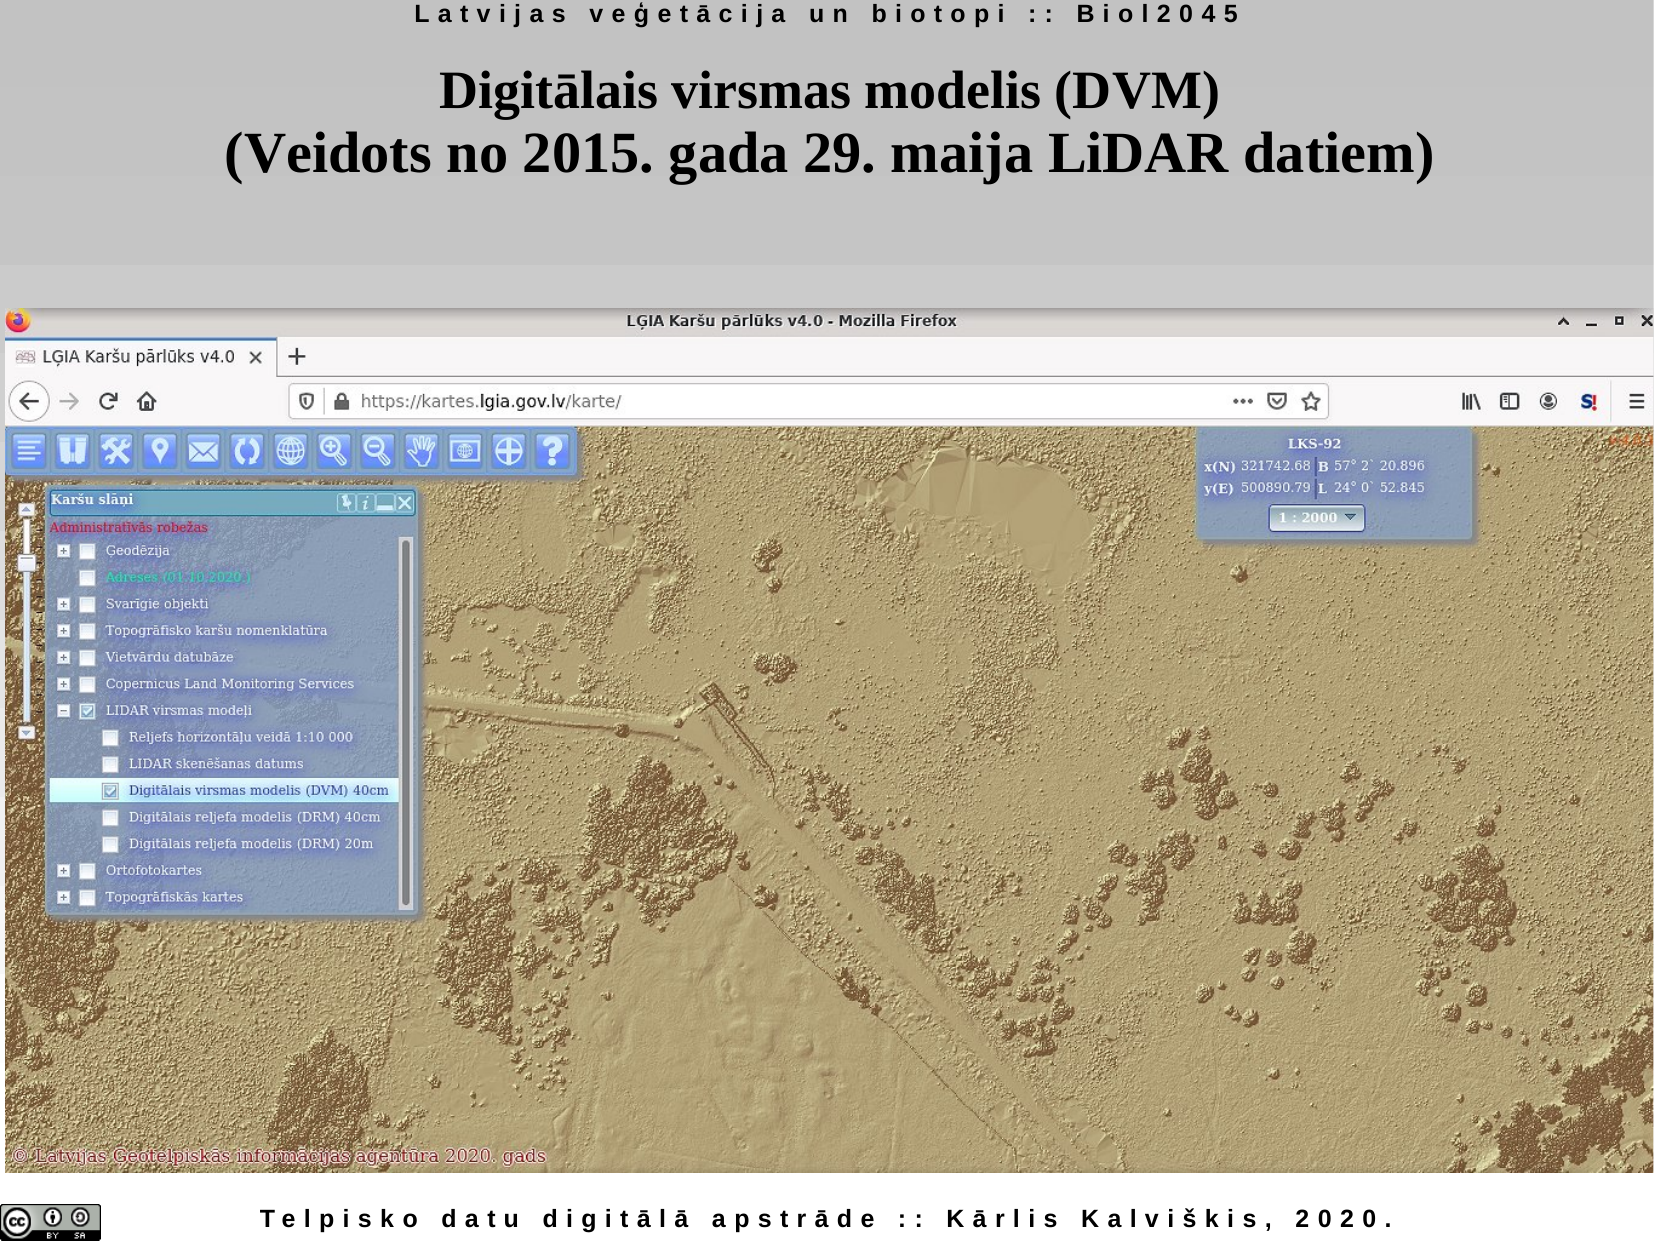

# Digitālais virsmas modelis (DVM) (Veidots no 2015. gada 29. maija LiDAR datiem)